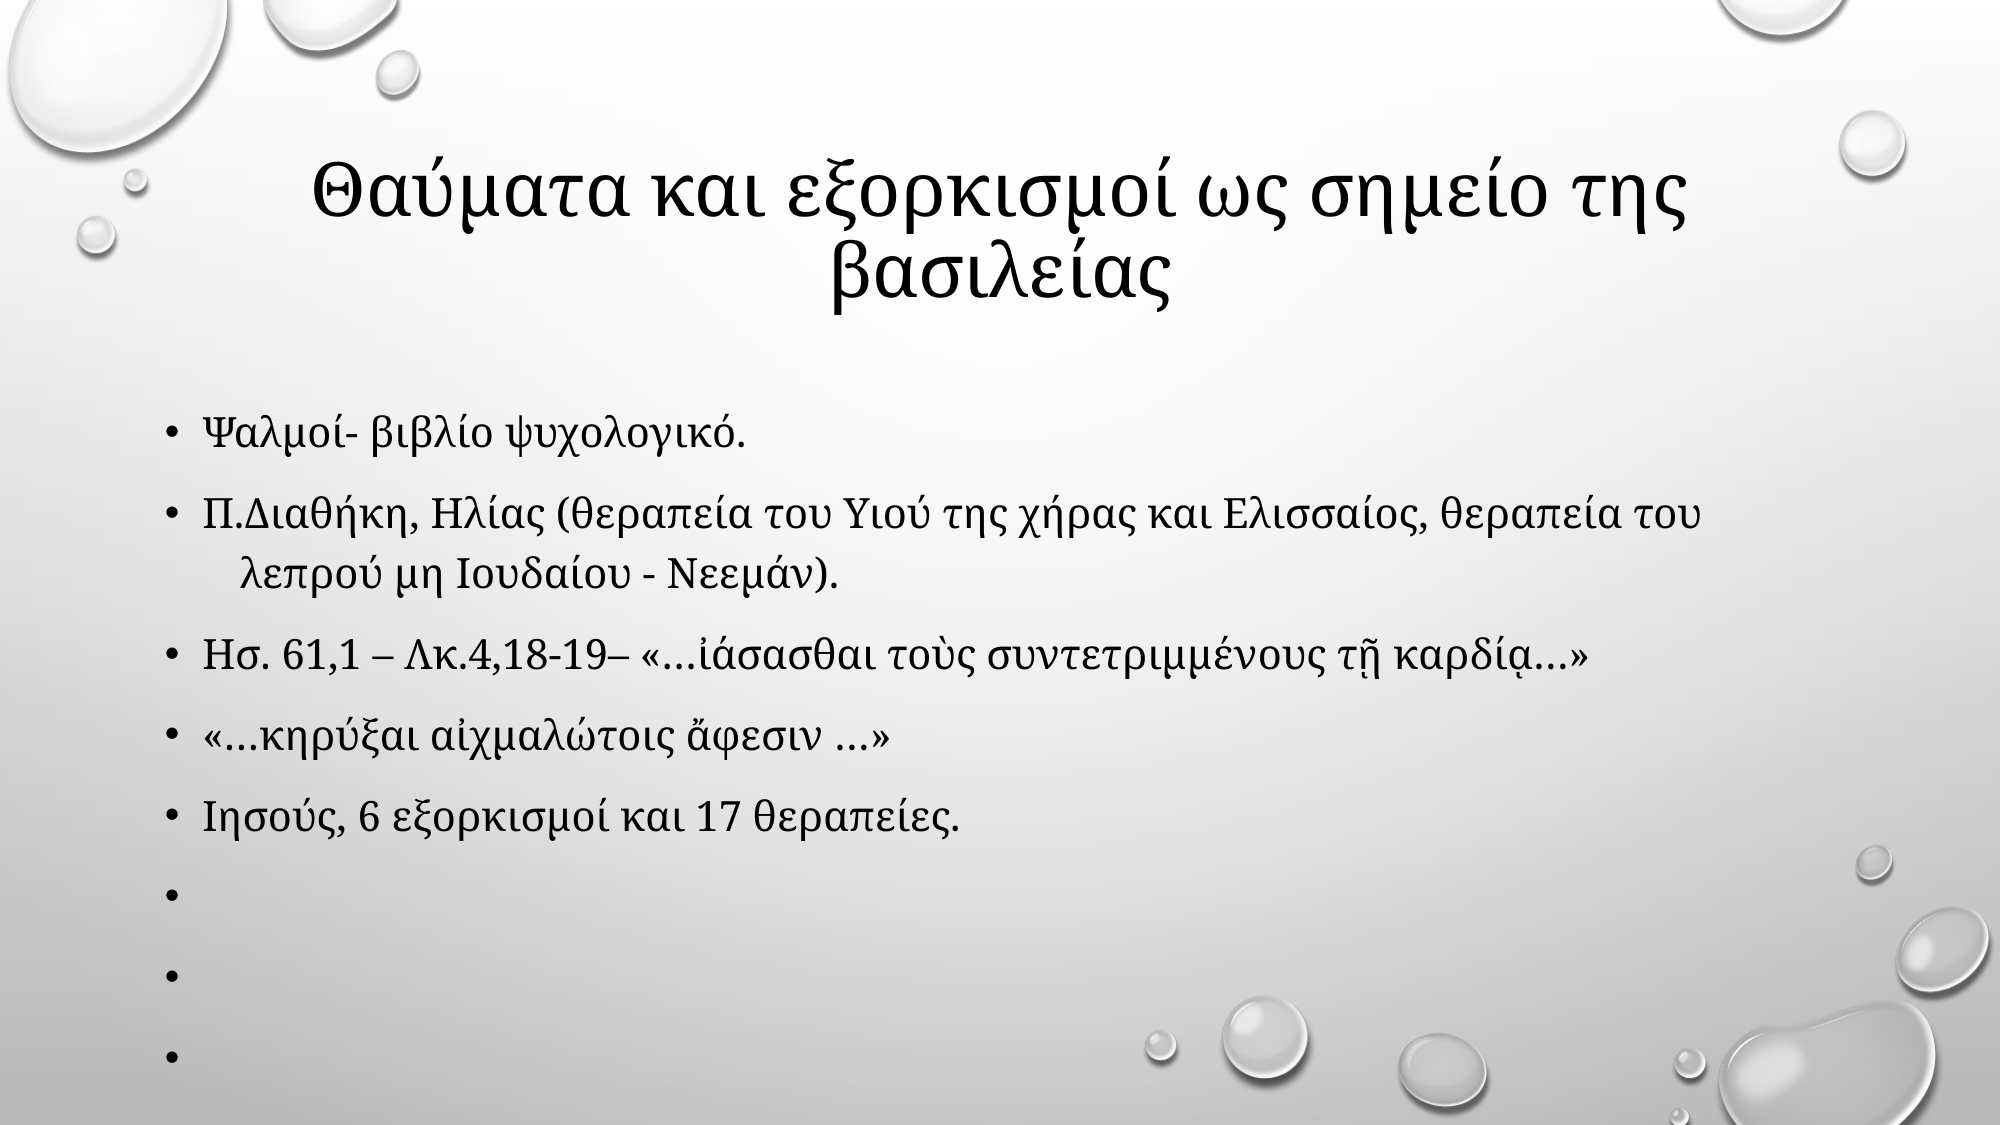

# Θαύματα και εξορκισμοί ως σημείο της βασιλείας
Ψαλμοί- βιβλίο ψυχολογικό.
Π.Διαθήκη, Ηλίας (θεραπεία του Υιού της χήρας και Ελισσαίος, θεραπεία του λεπρού μη Ιουδαίου - Νεεμάν).
Ησ. 61,1 – Λκ.4,18-19– «…ἰάσασθαι τοὺς συντετριμμένους τῇ καρδίᾳ…»
«…κηρύξαι αἰχμαλώτοις ἄφεσιν …»
Ιησούς, 6 εξορκισμοί και 17 θεραπείες.